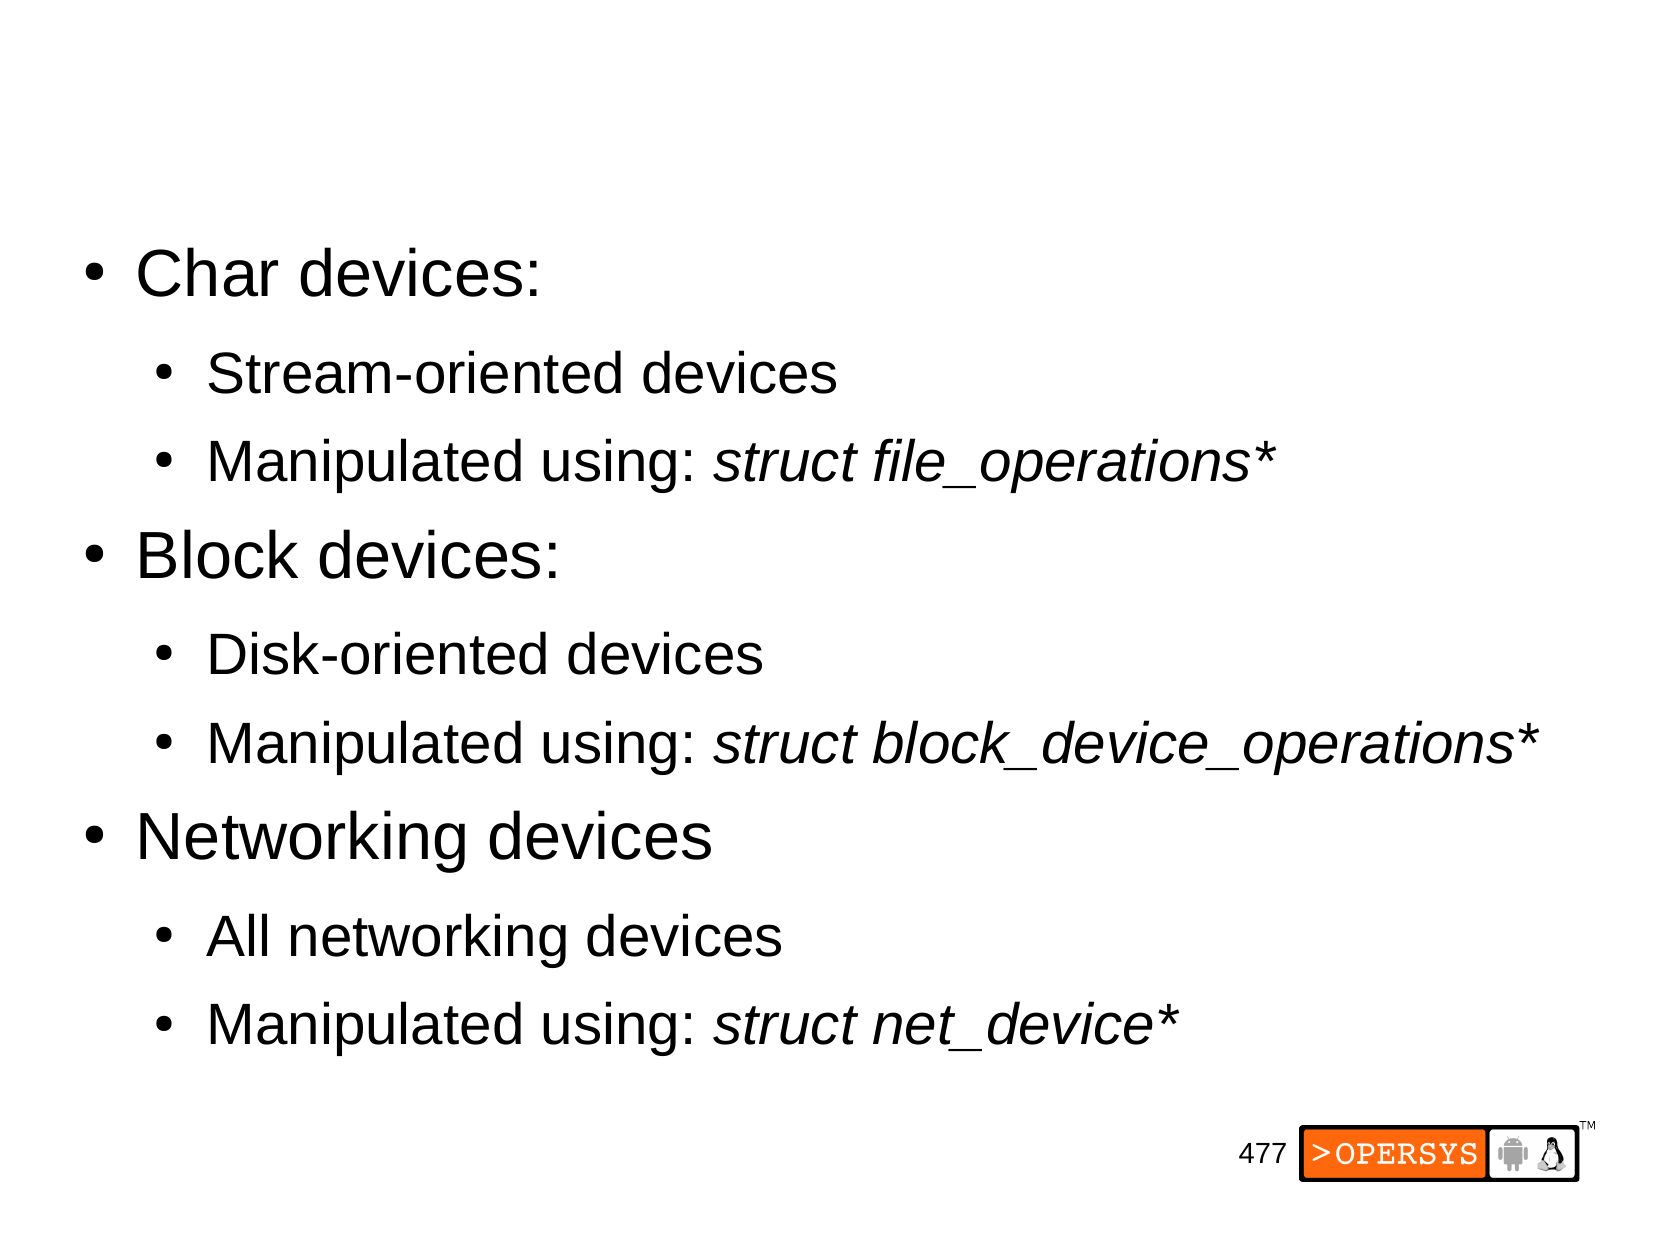

# Char devices:
Stream-oriented devices
Manipulated using: struct file_operations*
Block devices:
Disk-oriented devices
Manipulated using: struct block_device_operations*
Networking devices
All networking devices
Manipulated using: struct net_device*